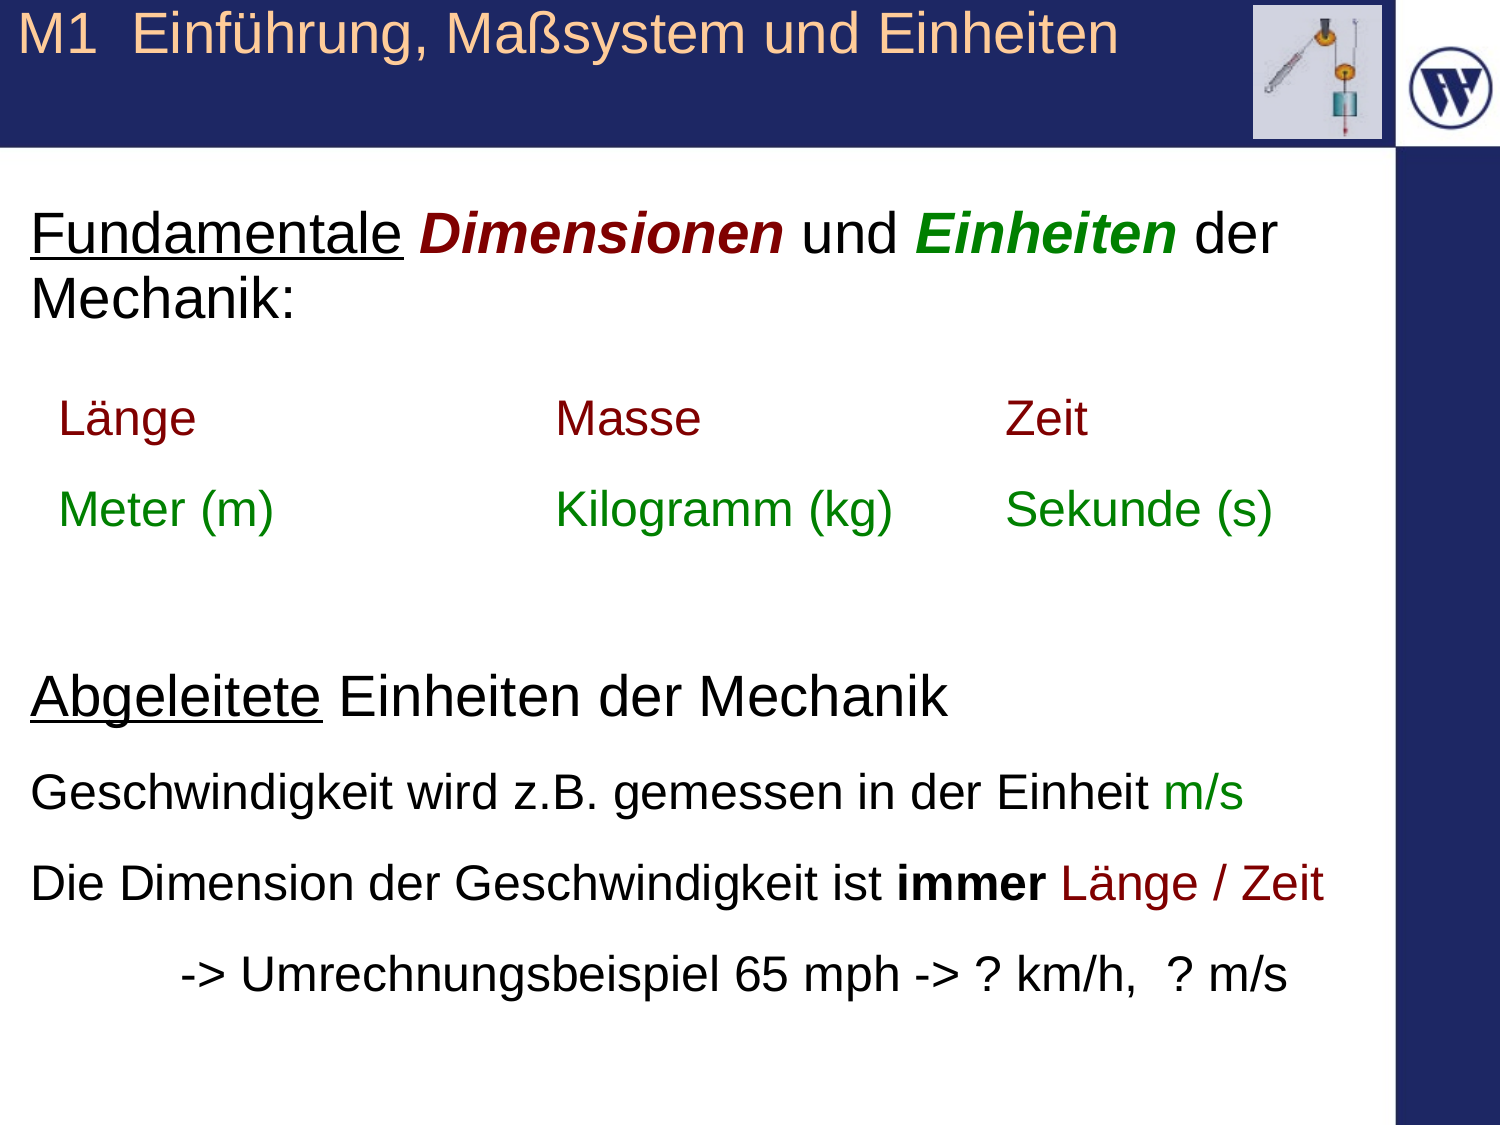

Fundamentale Dimensionen und Einheiten der Mechanik:
Länge			Masse			Zeit
Meter (m)		Kilogramm (kg)	Sekunde (s)
Abgeleitete Einheiten der Mechanik
Geschwindigkeit wird z.B. gemessen in der Einheit m/s
Die Dimension der Geschwindigkeit ist immer Länge / Zeit
	-> Umrechnungsbeispiel 65 mph -> ? km/h, ? m/s
7